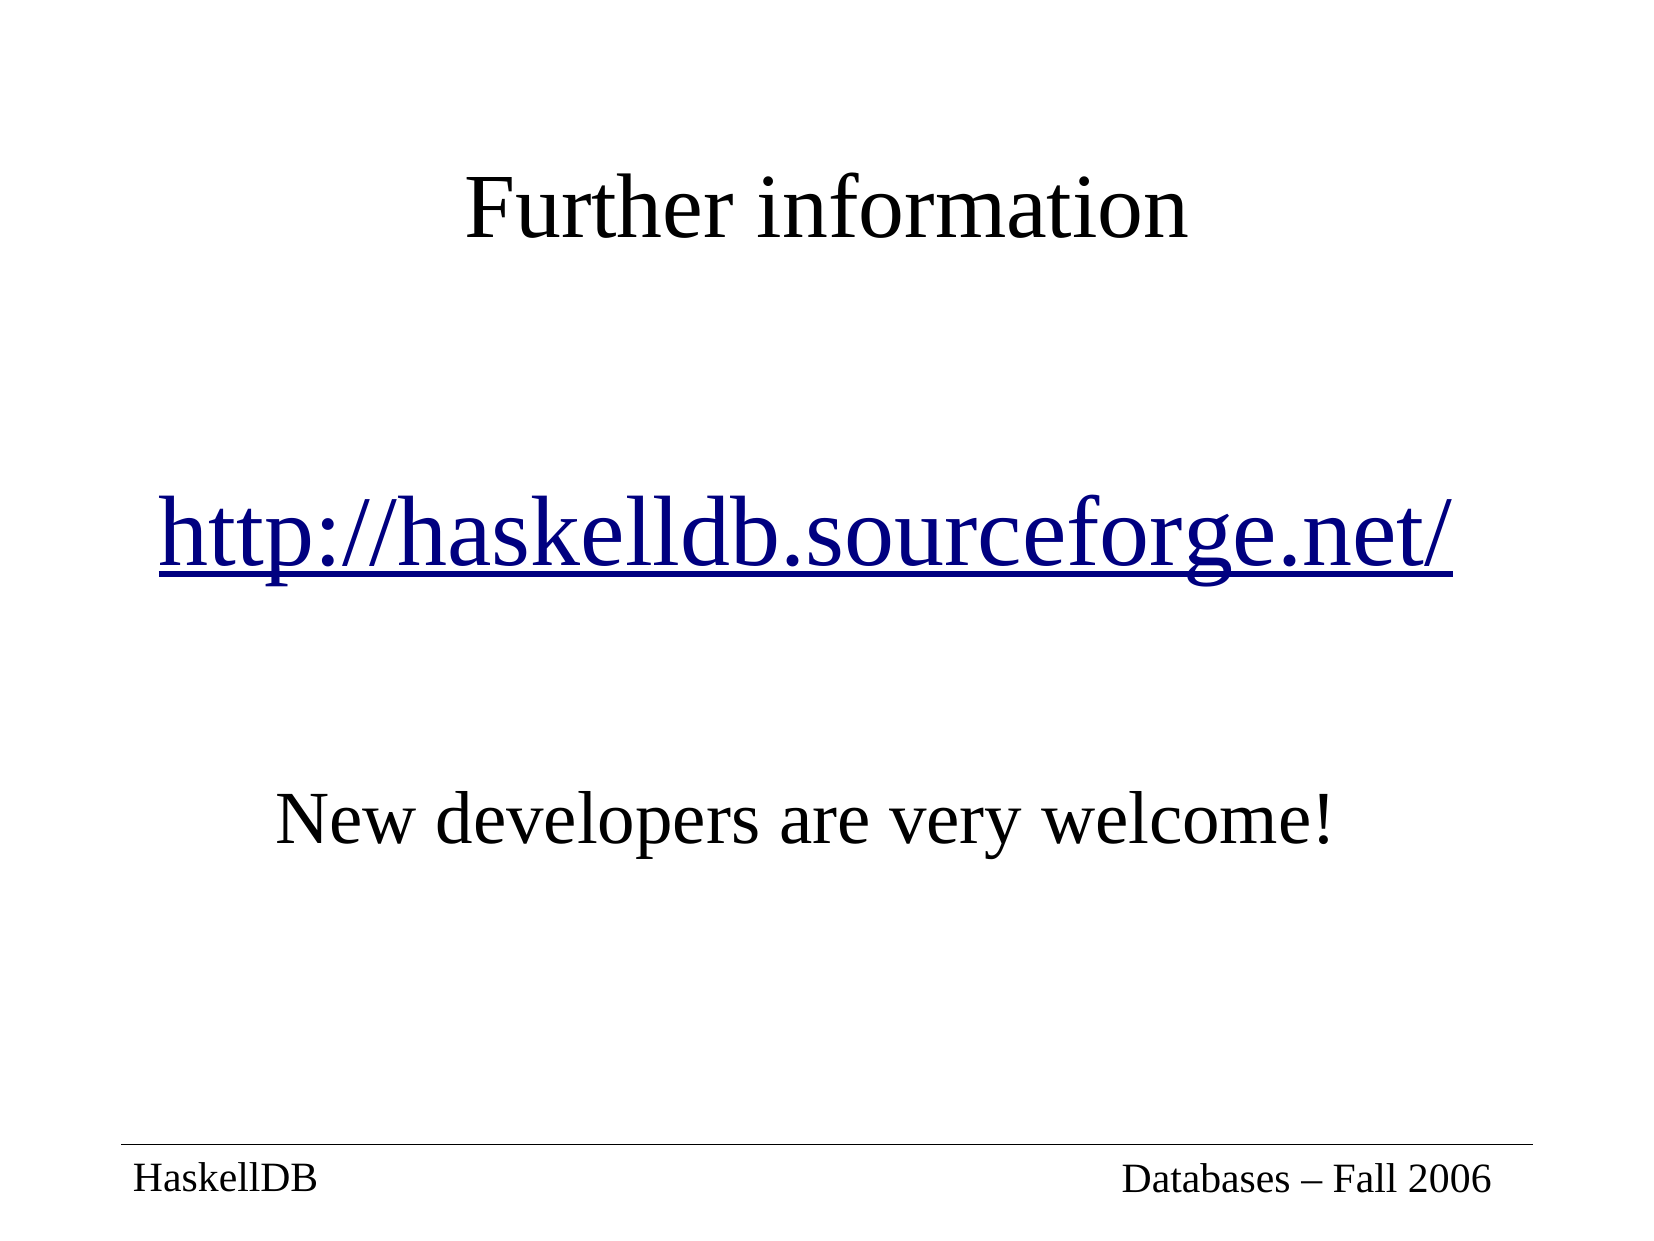

# Further information
http://haskelldb.sourceforge.net/
New developers are very welcome!